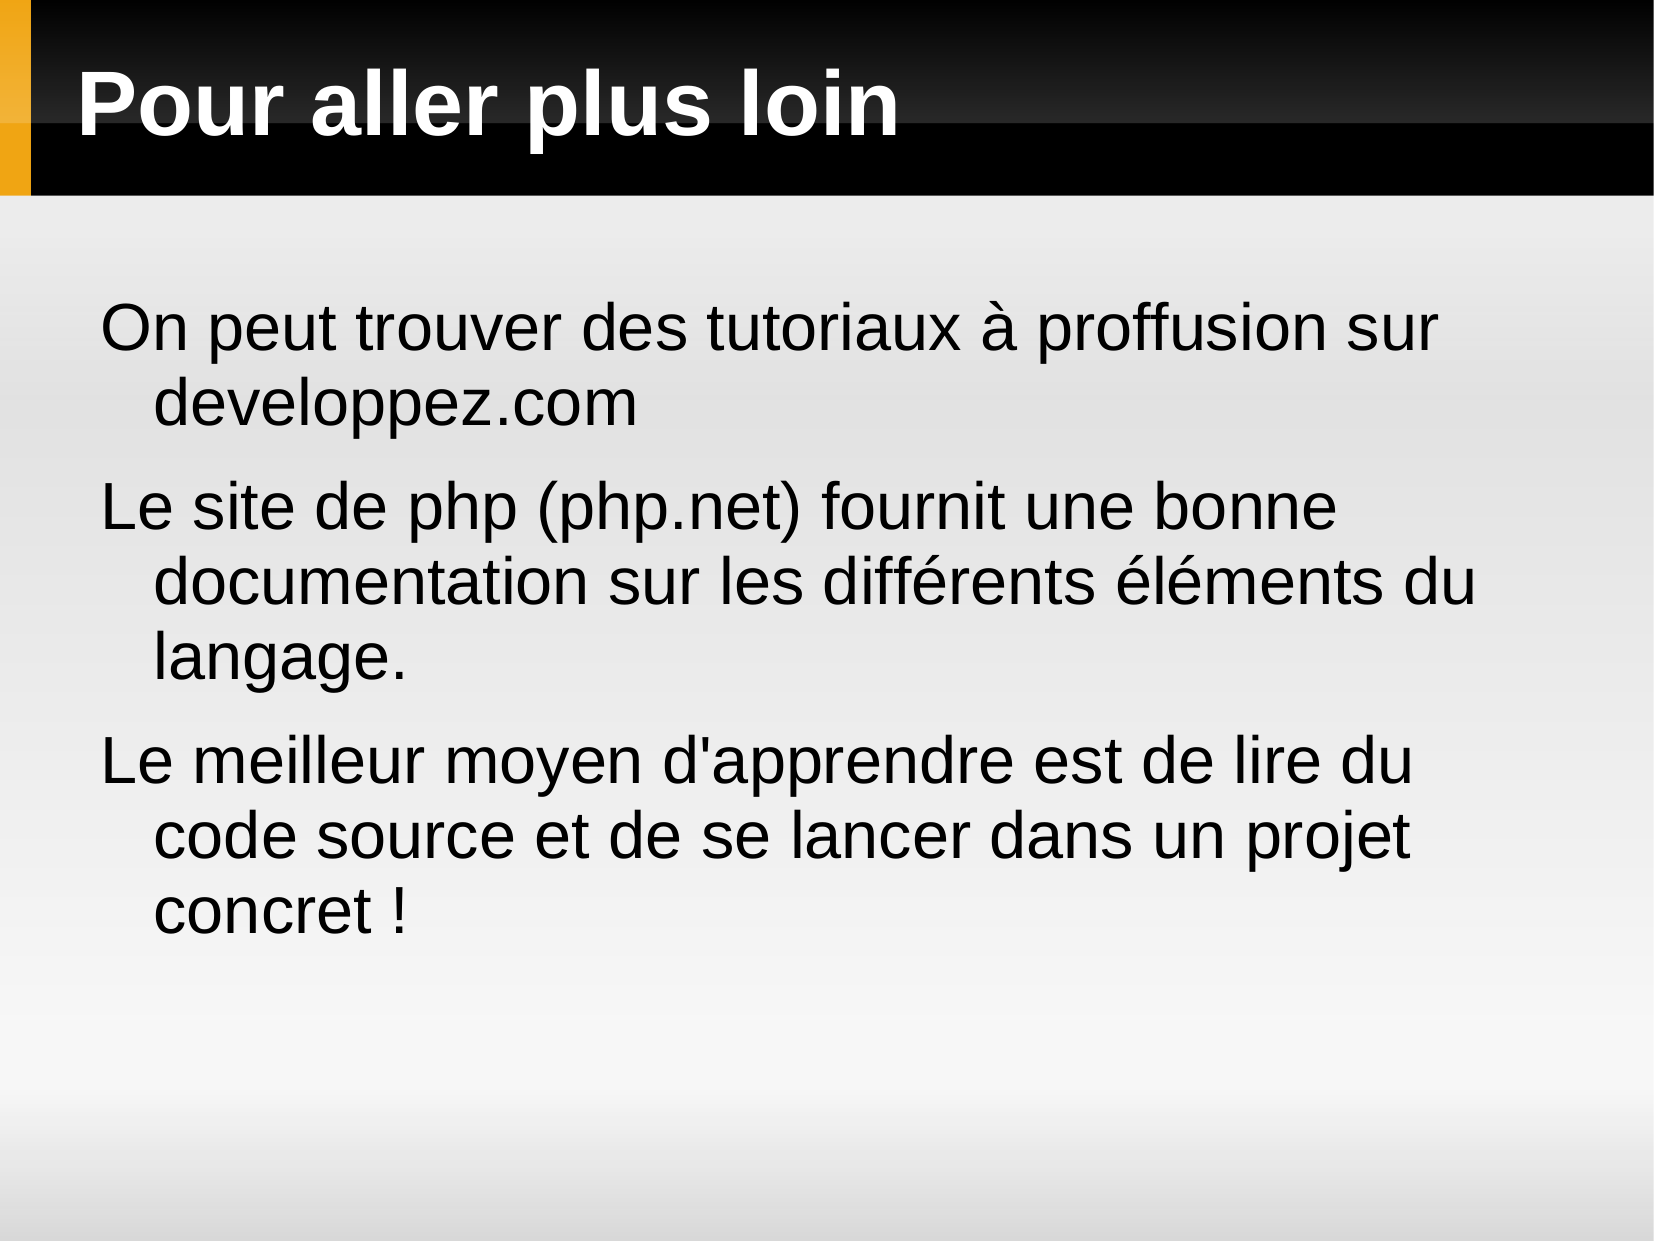

# Pour aller plus loin
On peut trouver des tutoriaux à proffusion sur developpez.com
Le site de php (php.net) fournit une bonne documentation sur les différents éléments du langage.
Le meilleur moyen d'apprendre est de lire du code source et de se lancer dans un projet concret !